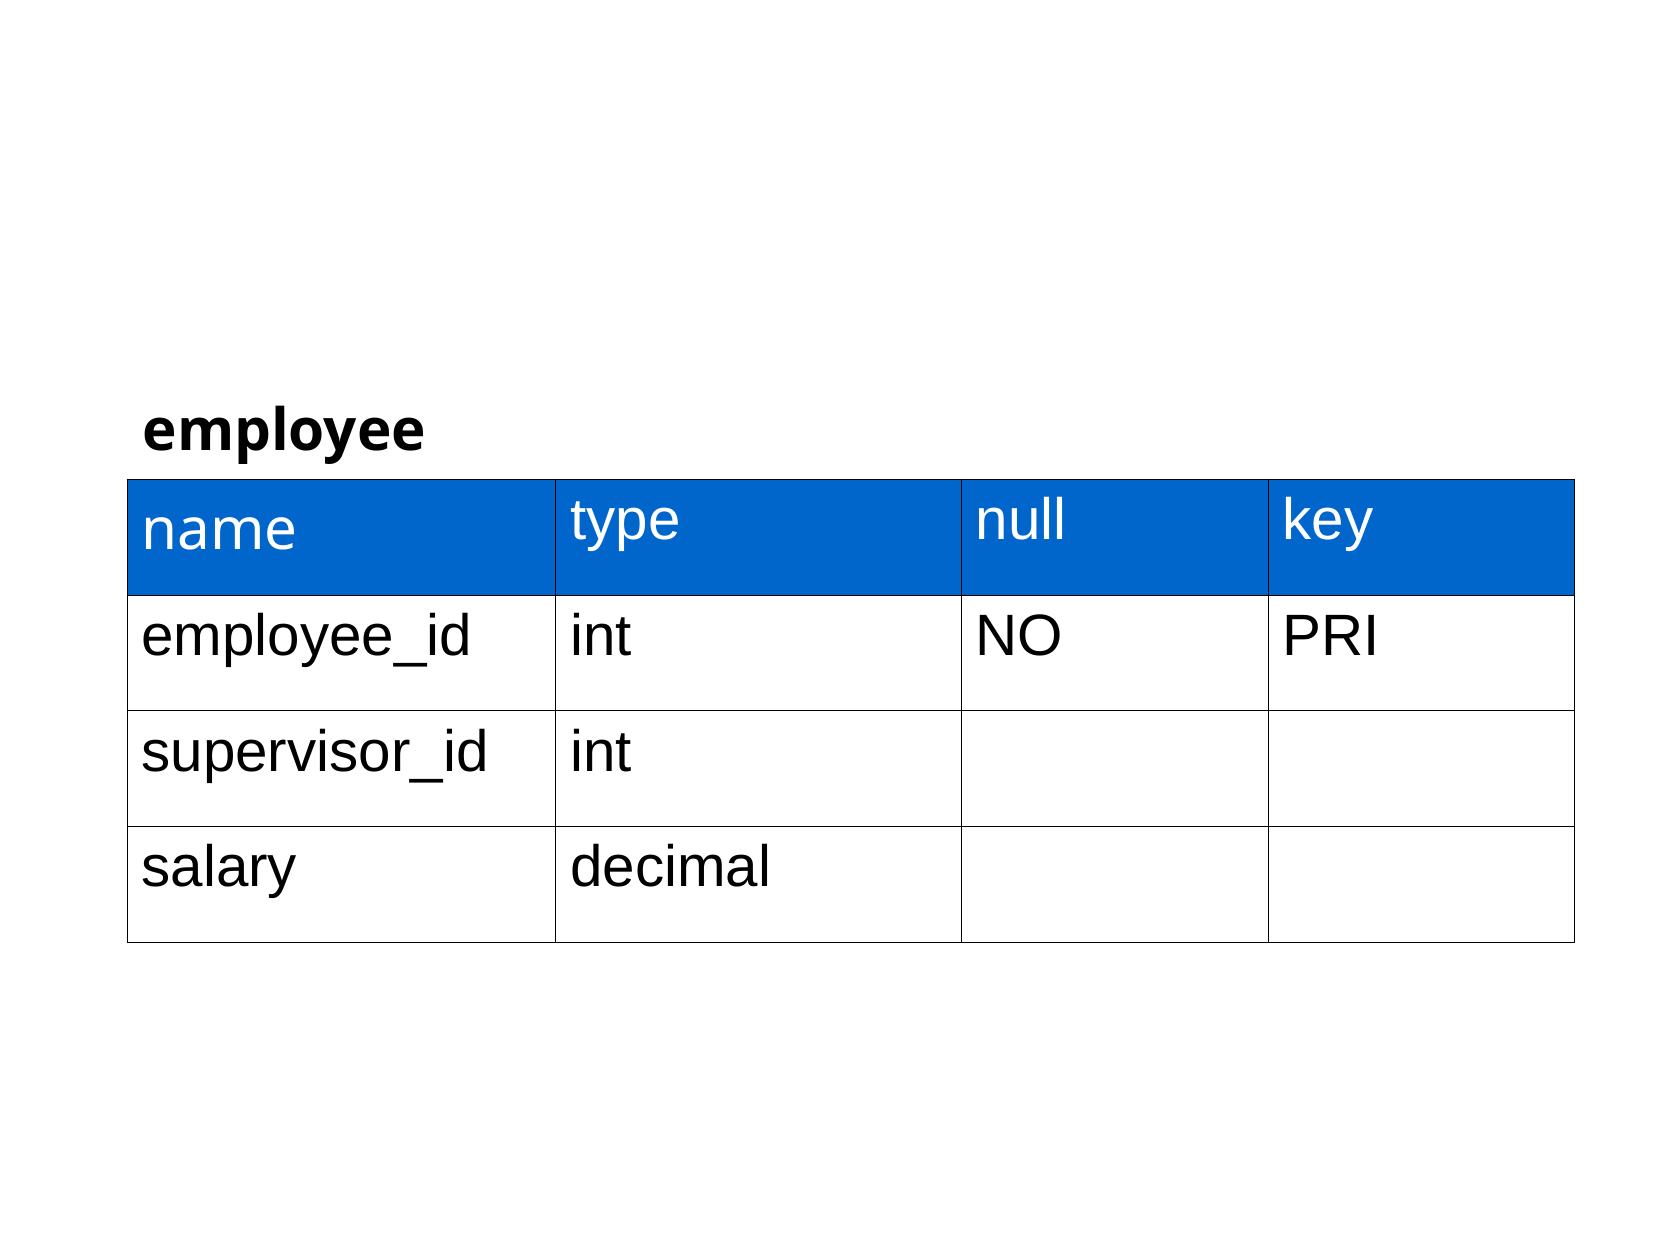

#
employee
| name | type | null | key |
| --- | --- | --- | --- |
| employee\_id | int | NO | PRI |
| supervisor\_id | int | | |
| salary | decimal | | |